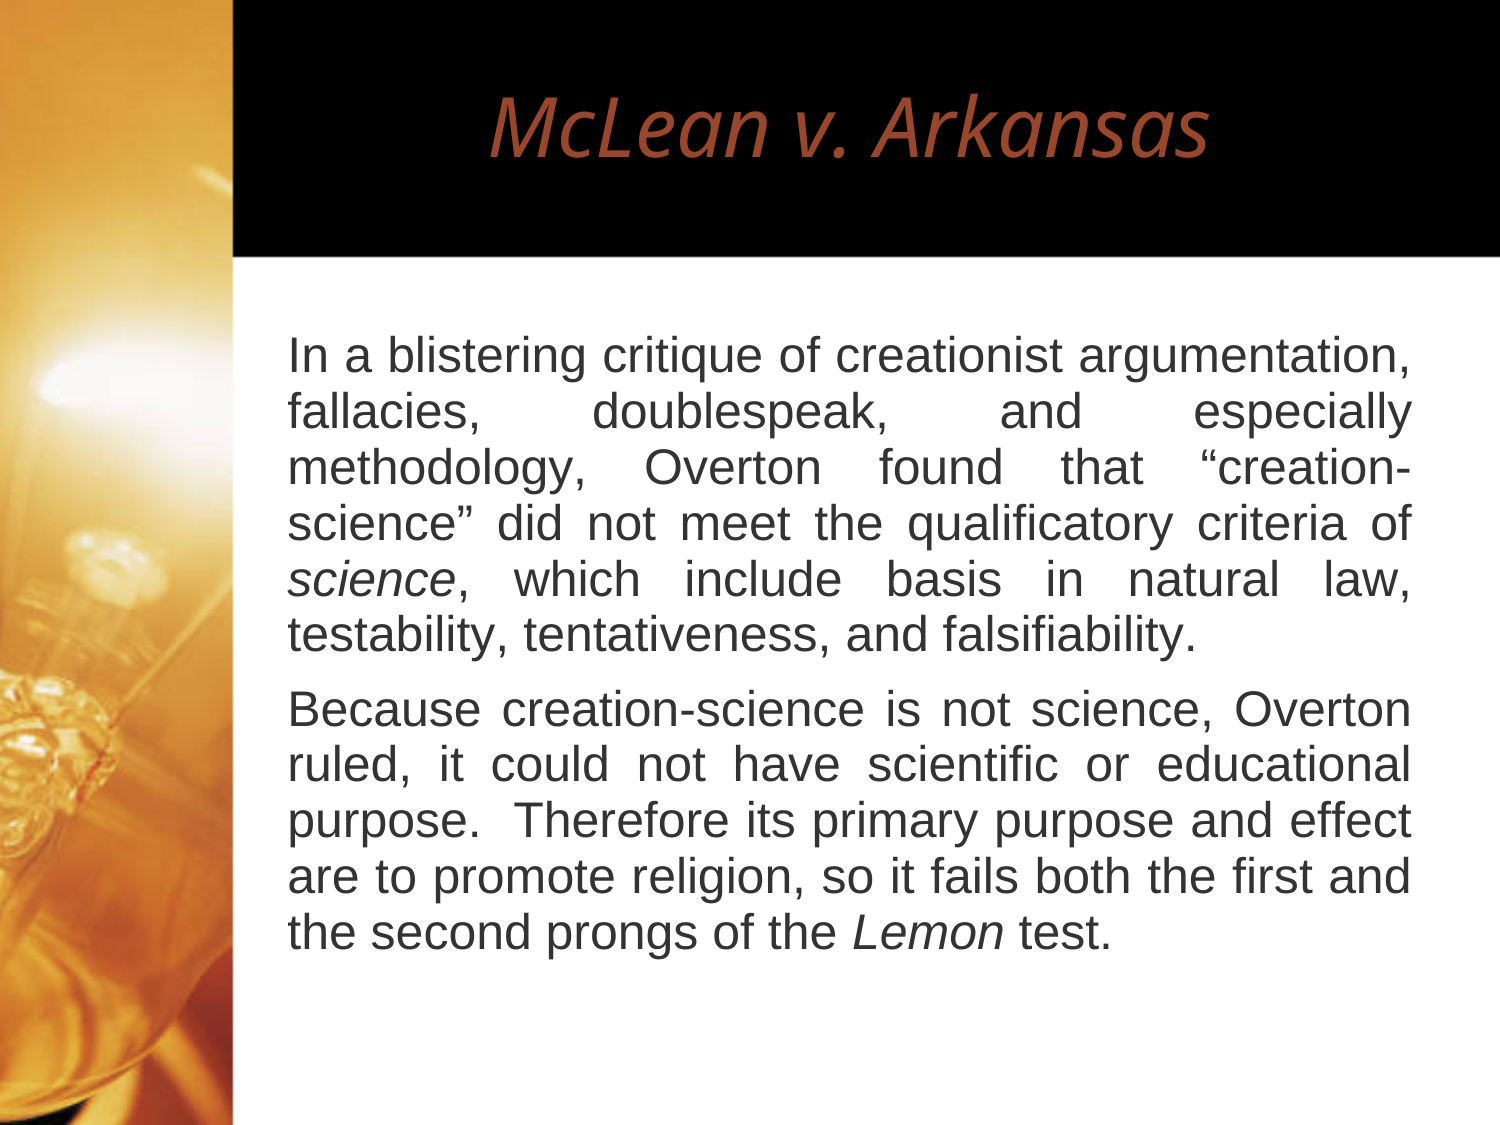

# McLean v. Arkansas
In a blistering critique of creationist argumentation, fallacies, doublespeak, and especially methodology, Overton found that “creation-science” did not meet the qualificatory criteria of science, which include basis in natural law, testability, tentativeness, and falsifiability.
Because creation-science is not science, Overton ruled, it could not have scientific or educational purpose. Therefore its primary purpose and effect are to promote religion, so it fails both the first and the second prongs of the Lemon test.